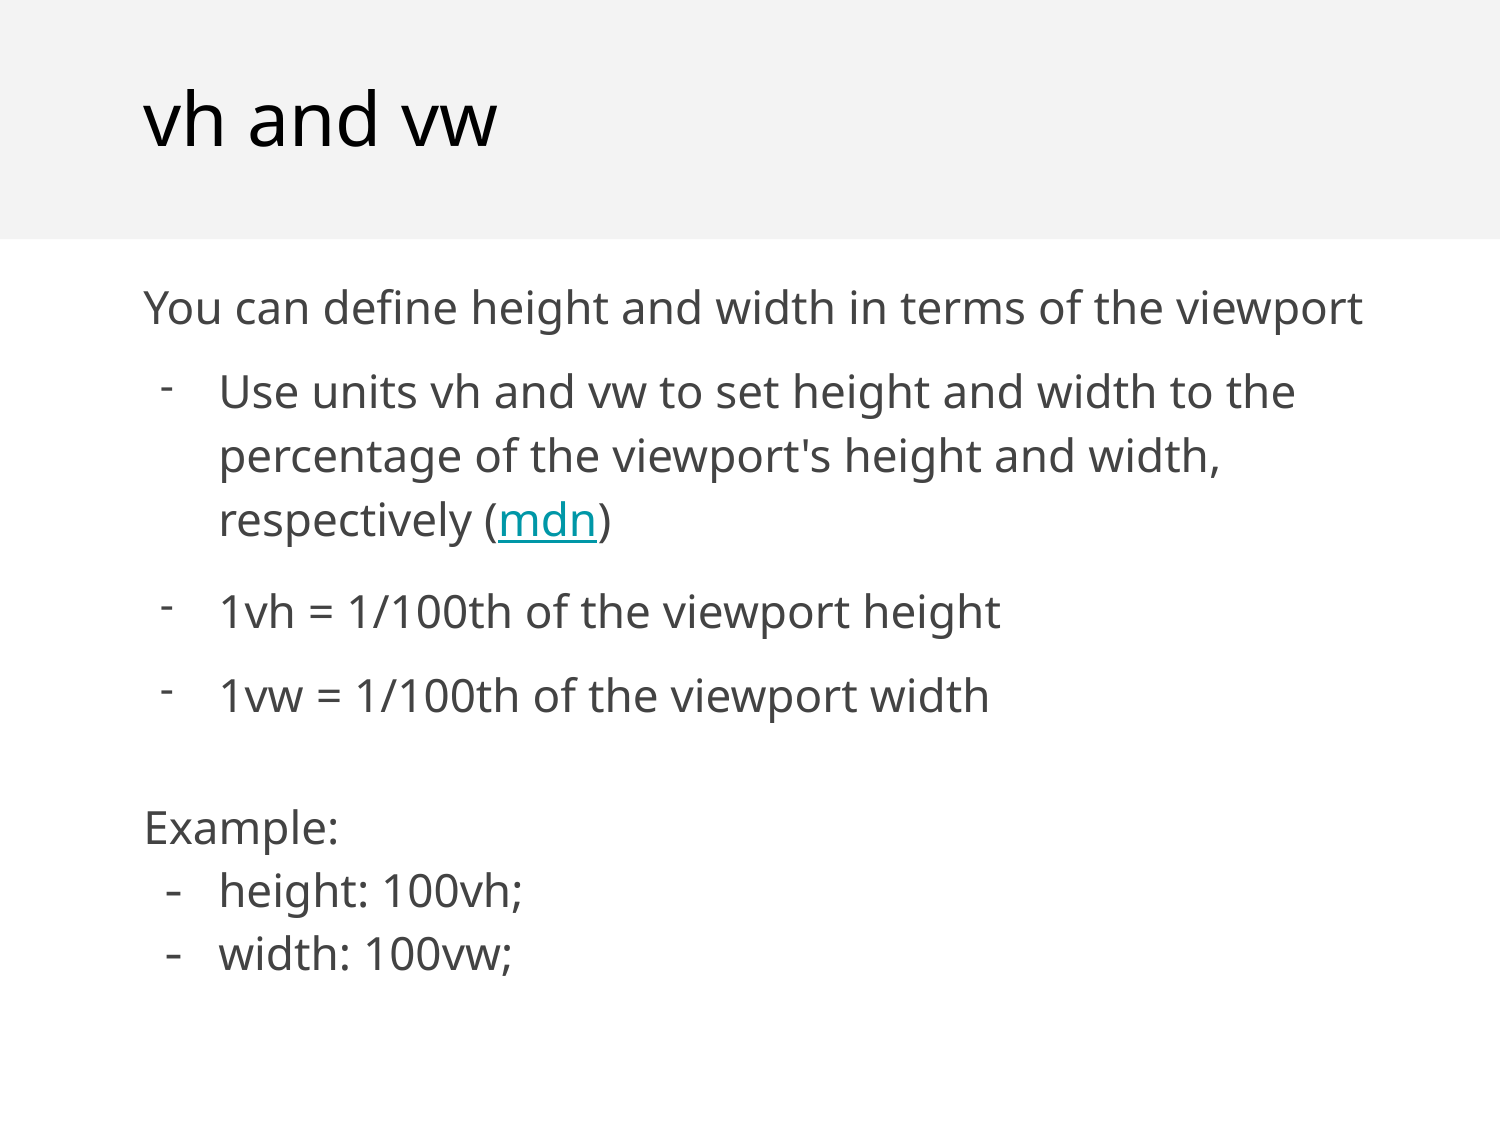

# vh and vw
You can define height and width in terms of the viewport
Use units vh and vw to set height and width to the percentage of the viewport's height and width, respectively (mdn)
1vh = 1/100th of the viewport height
1vw = 1/100th of the viewport width
Example:
height: 100vh;
width: 100vw;